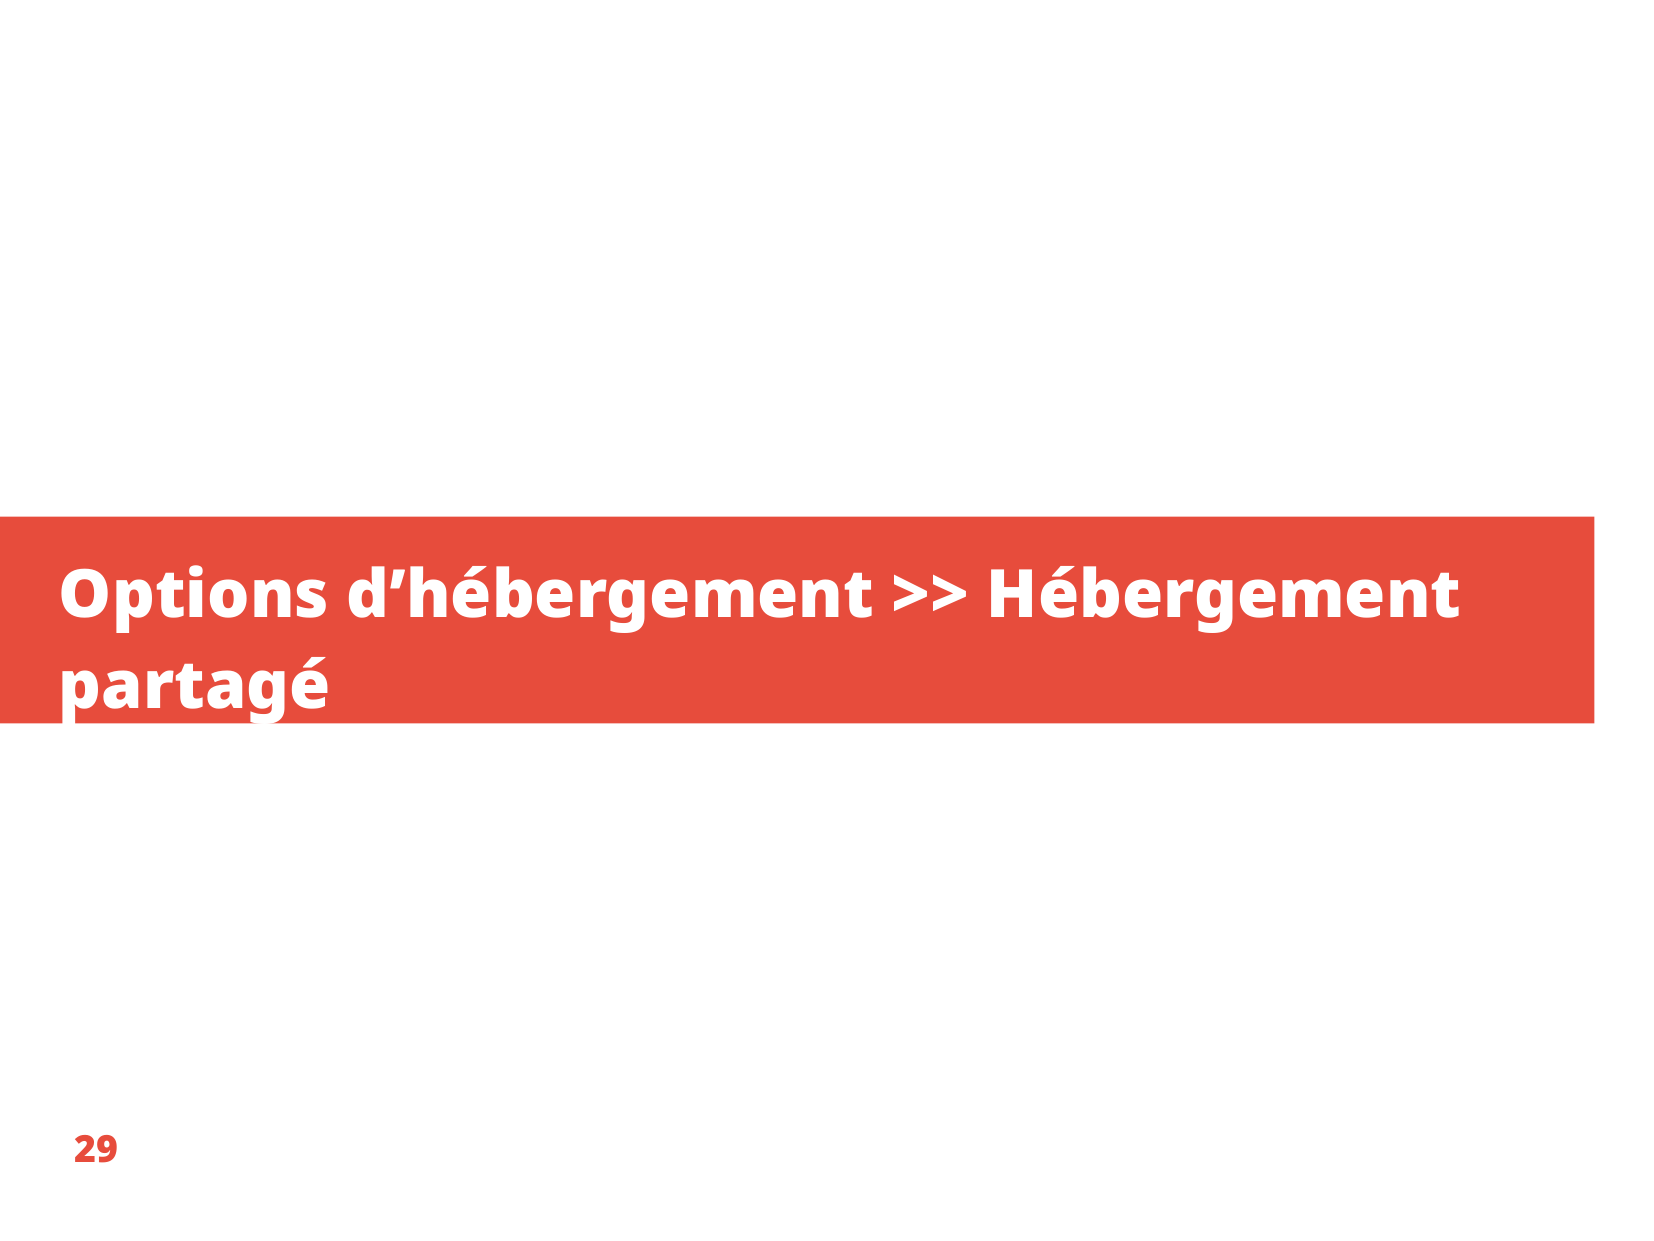

# Options d’hébergement >> Hébergement partagé
29